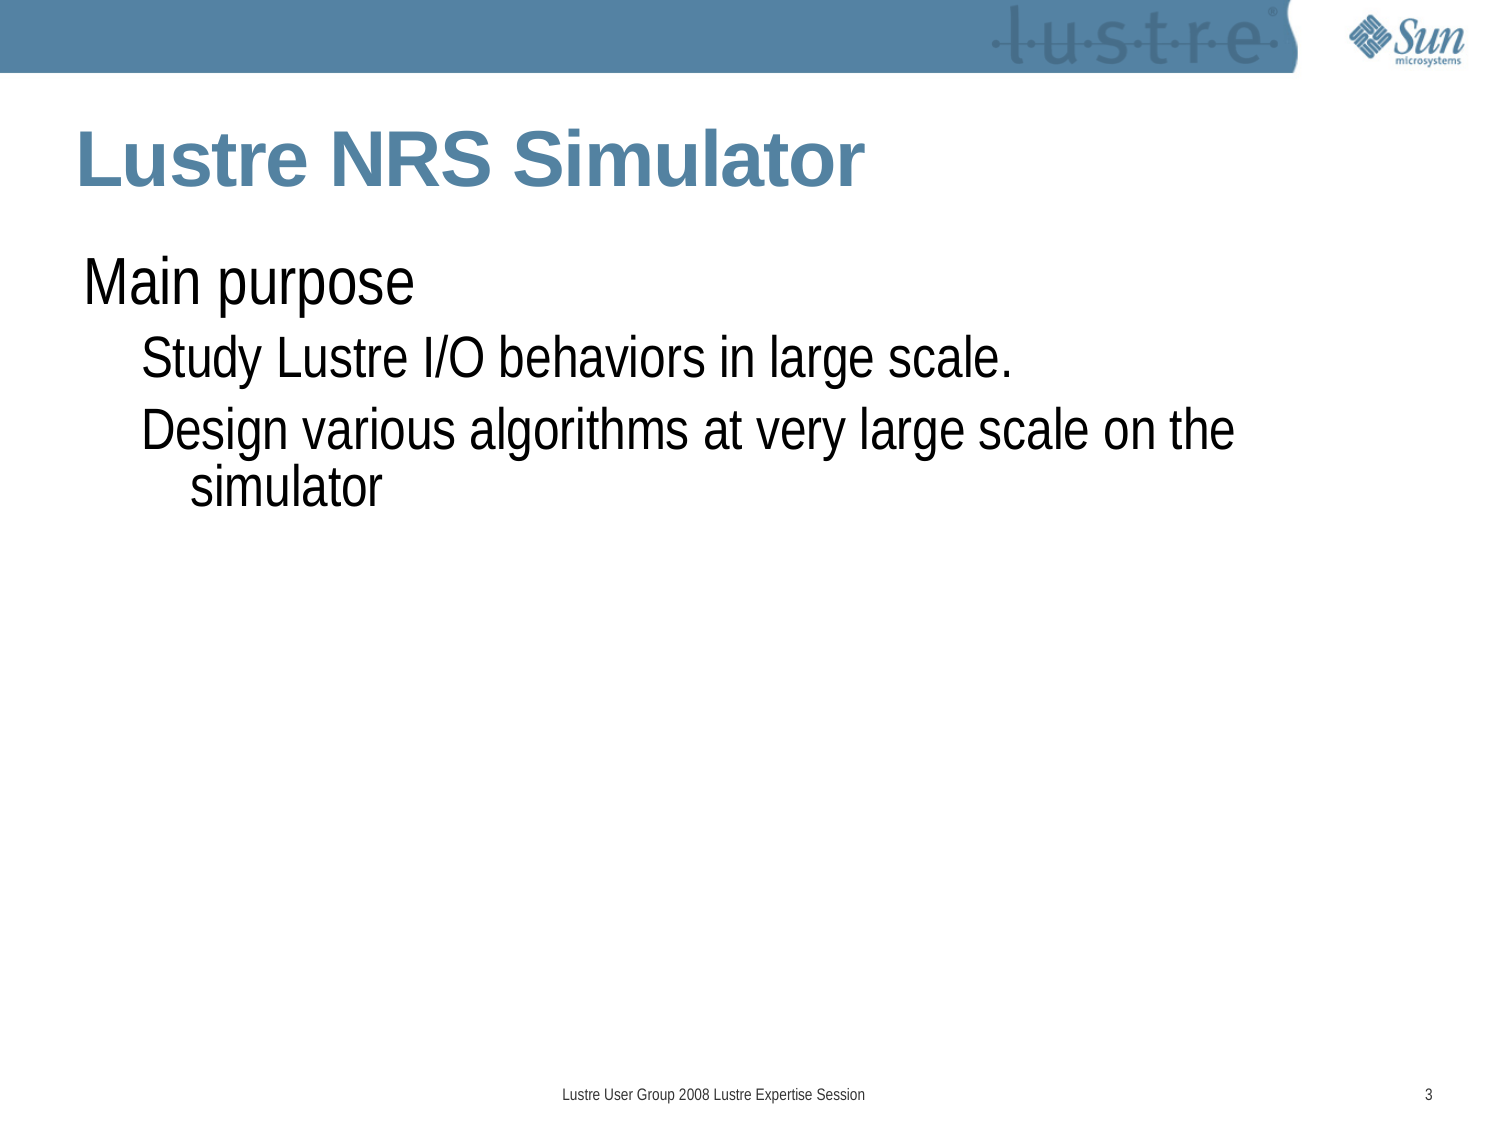

# Lustre NRS Simulator
Main purpose
Study Lustre I/O behaviors in large scale.
Design various algorithms at very large scale on the simulator